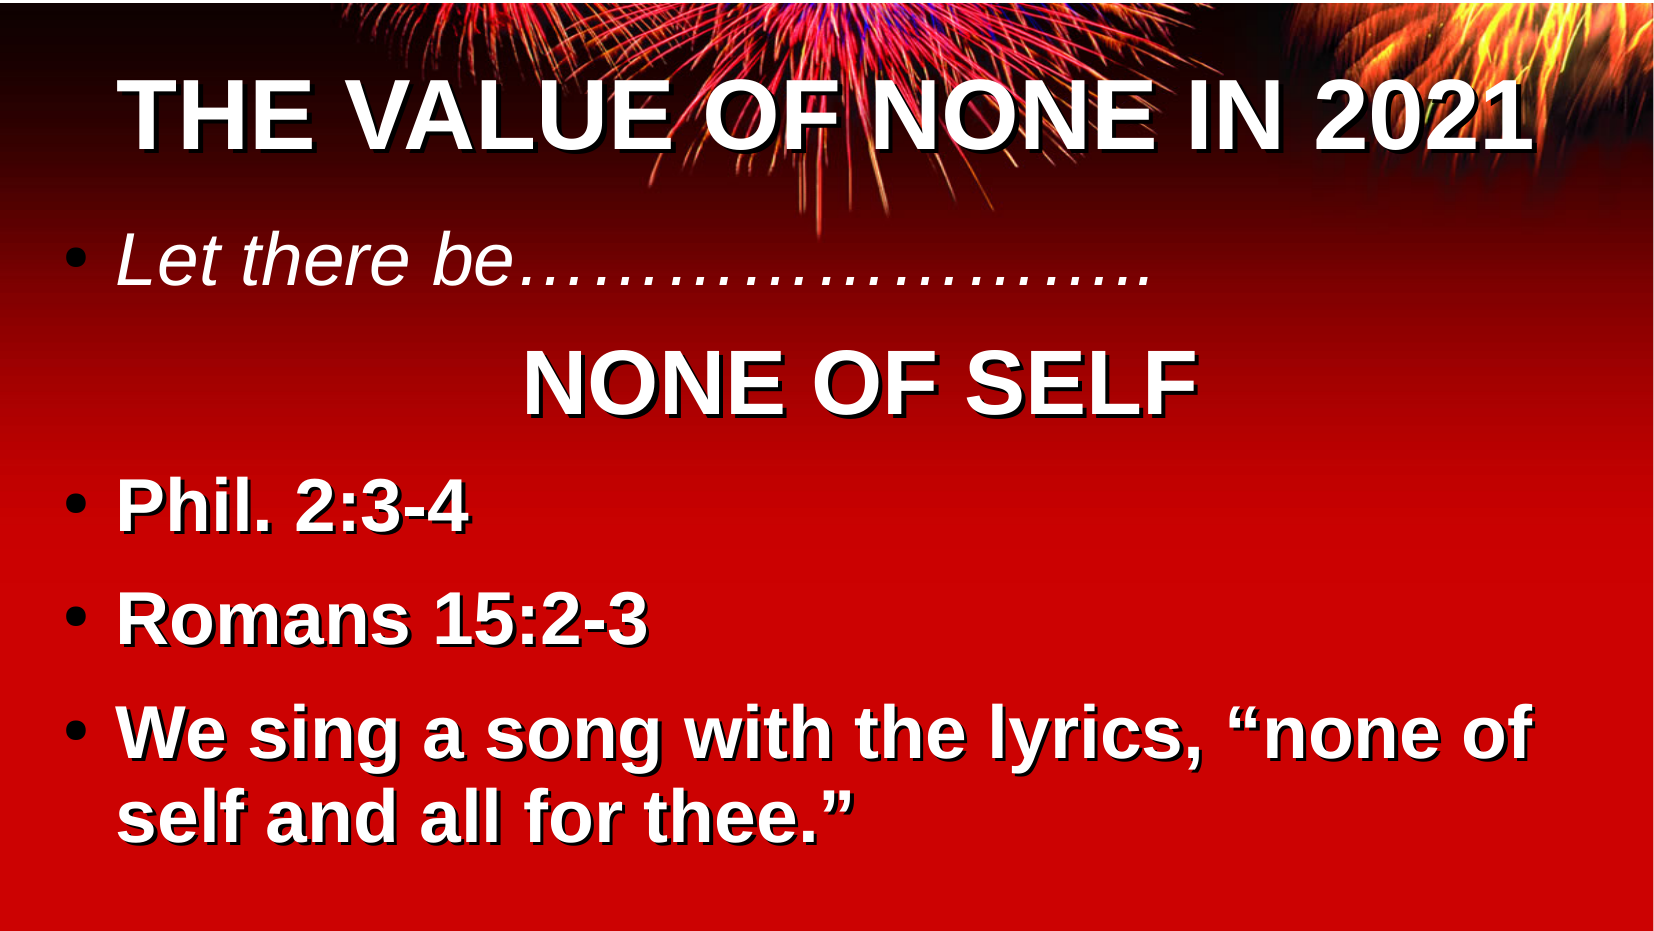

# THE VALUE OF NONE IN 2021
Let there be……………………..
NONE OF SELF
Phil. 2:3-4
Romans 15:2-3
We sing a song with the lyrics, “none of self and all for thee.”